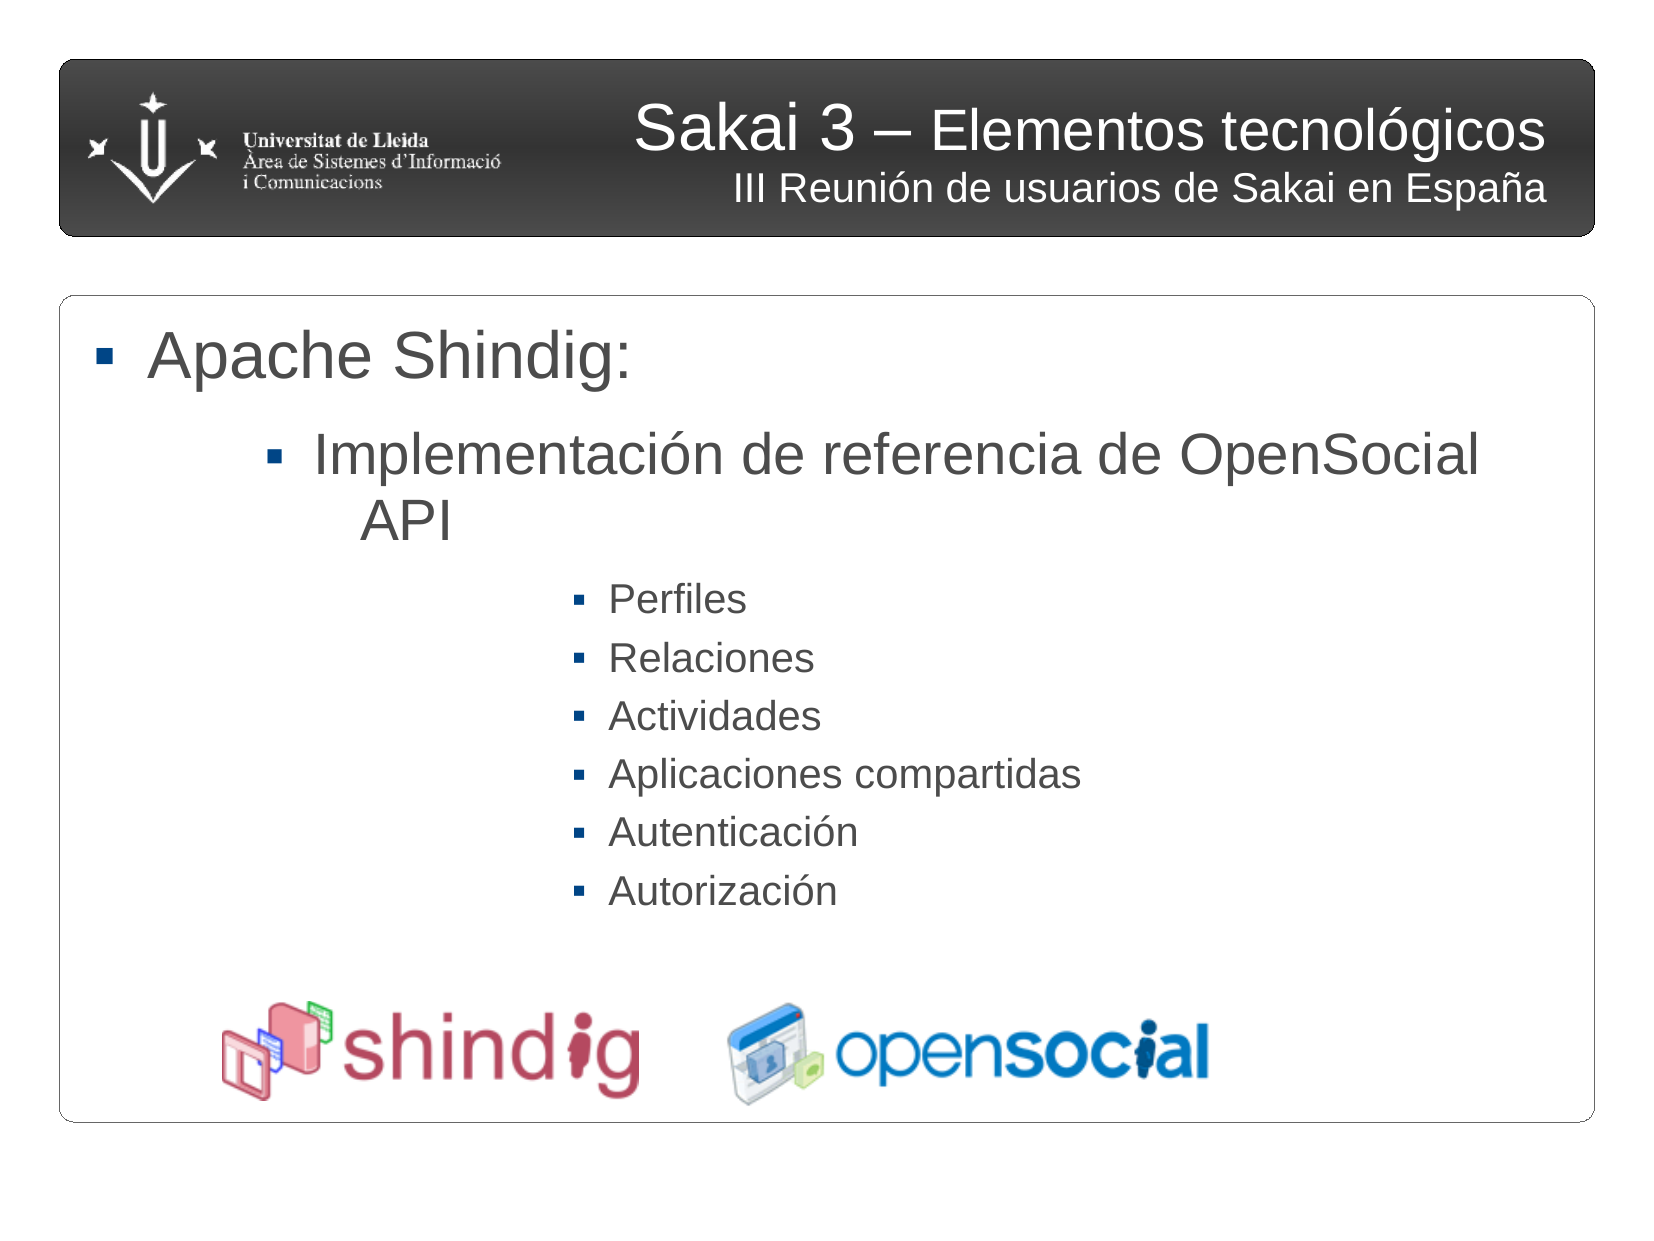

# Sakai 3 – Elementos tecnológicos III Reunión de usuarios de Sakai en España
Apache Shindig:
Implementación de referencia de OpenSocial API
Perfiles
Relaciones
Actividades
Aplicaciones compartidas
Autenticación
Autorización